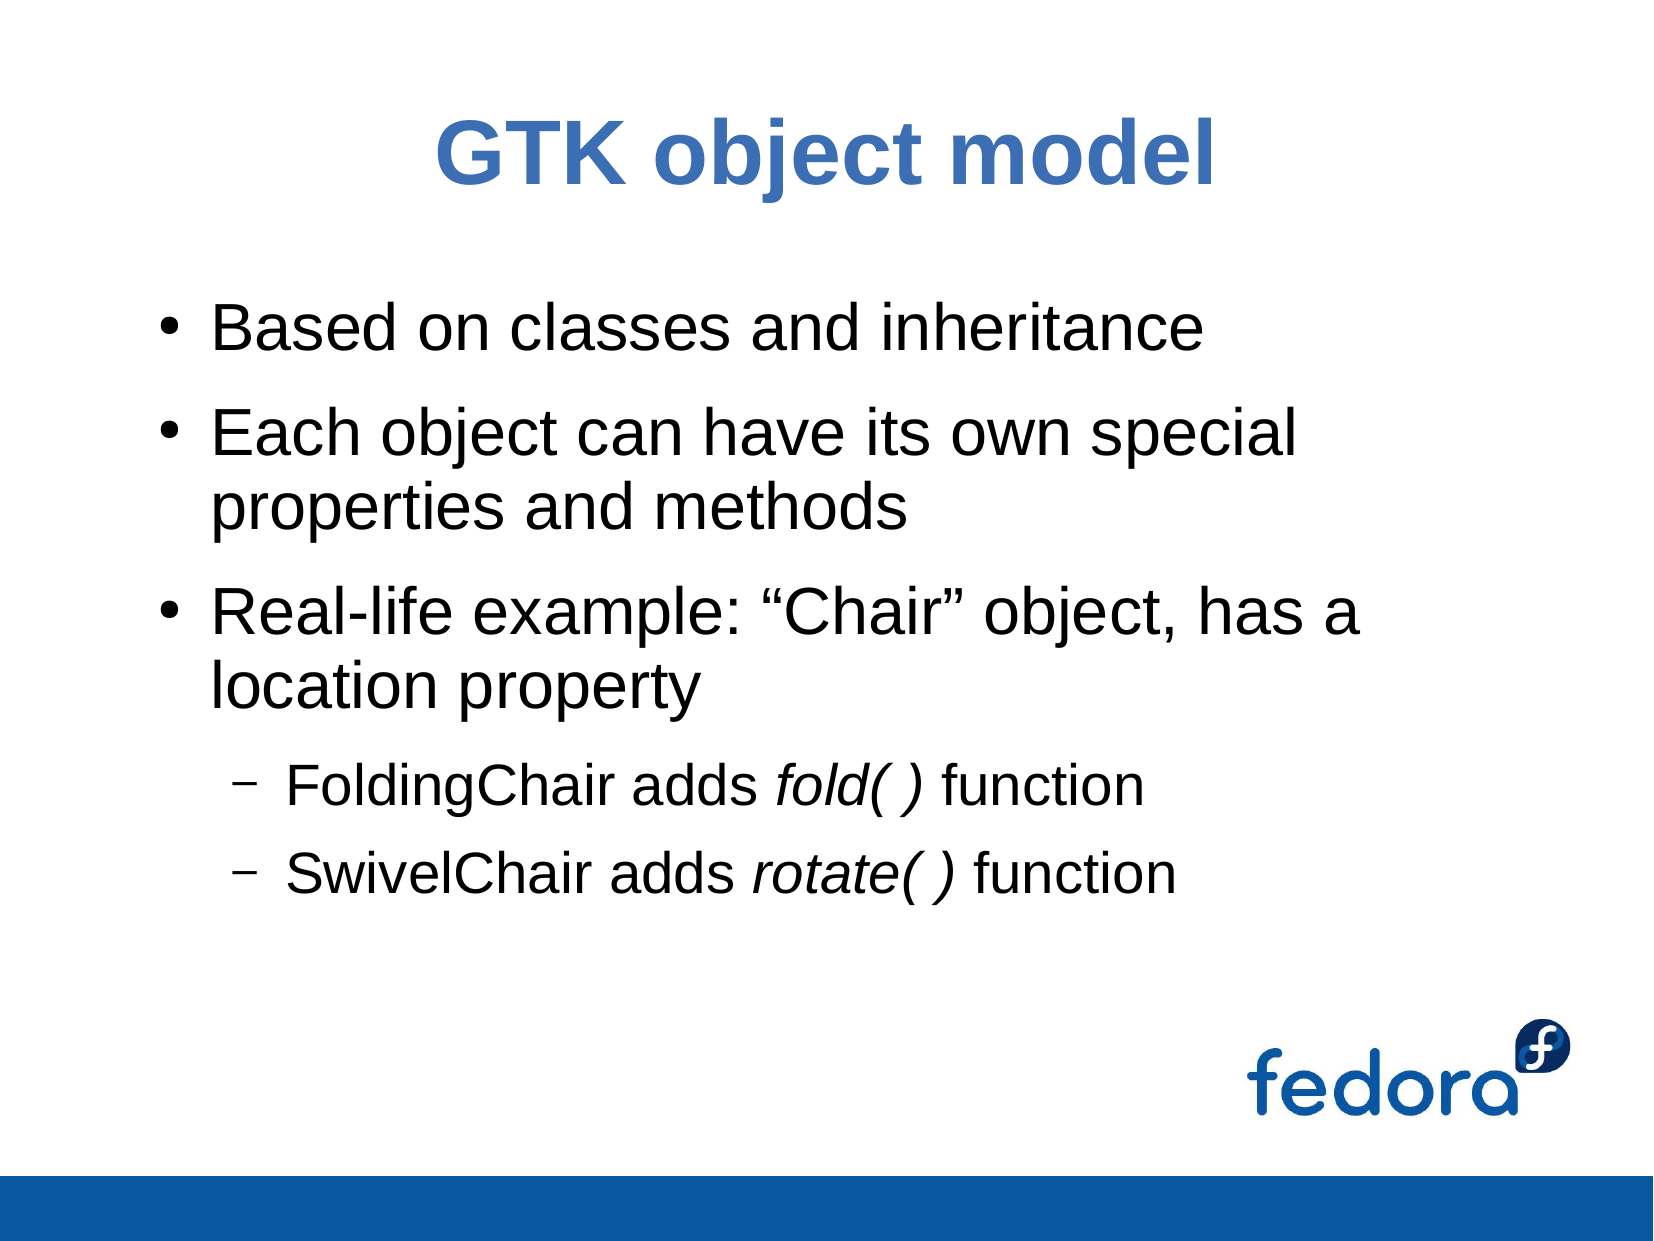

# GTK object model
Based on classes and inheritance
Each object can have its own special properties and methods
Real-life example: “Chair” object, has a location property
FoldingChair adds fold( ) function
SwivelChair adds rotate( ) function